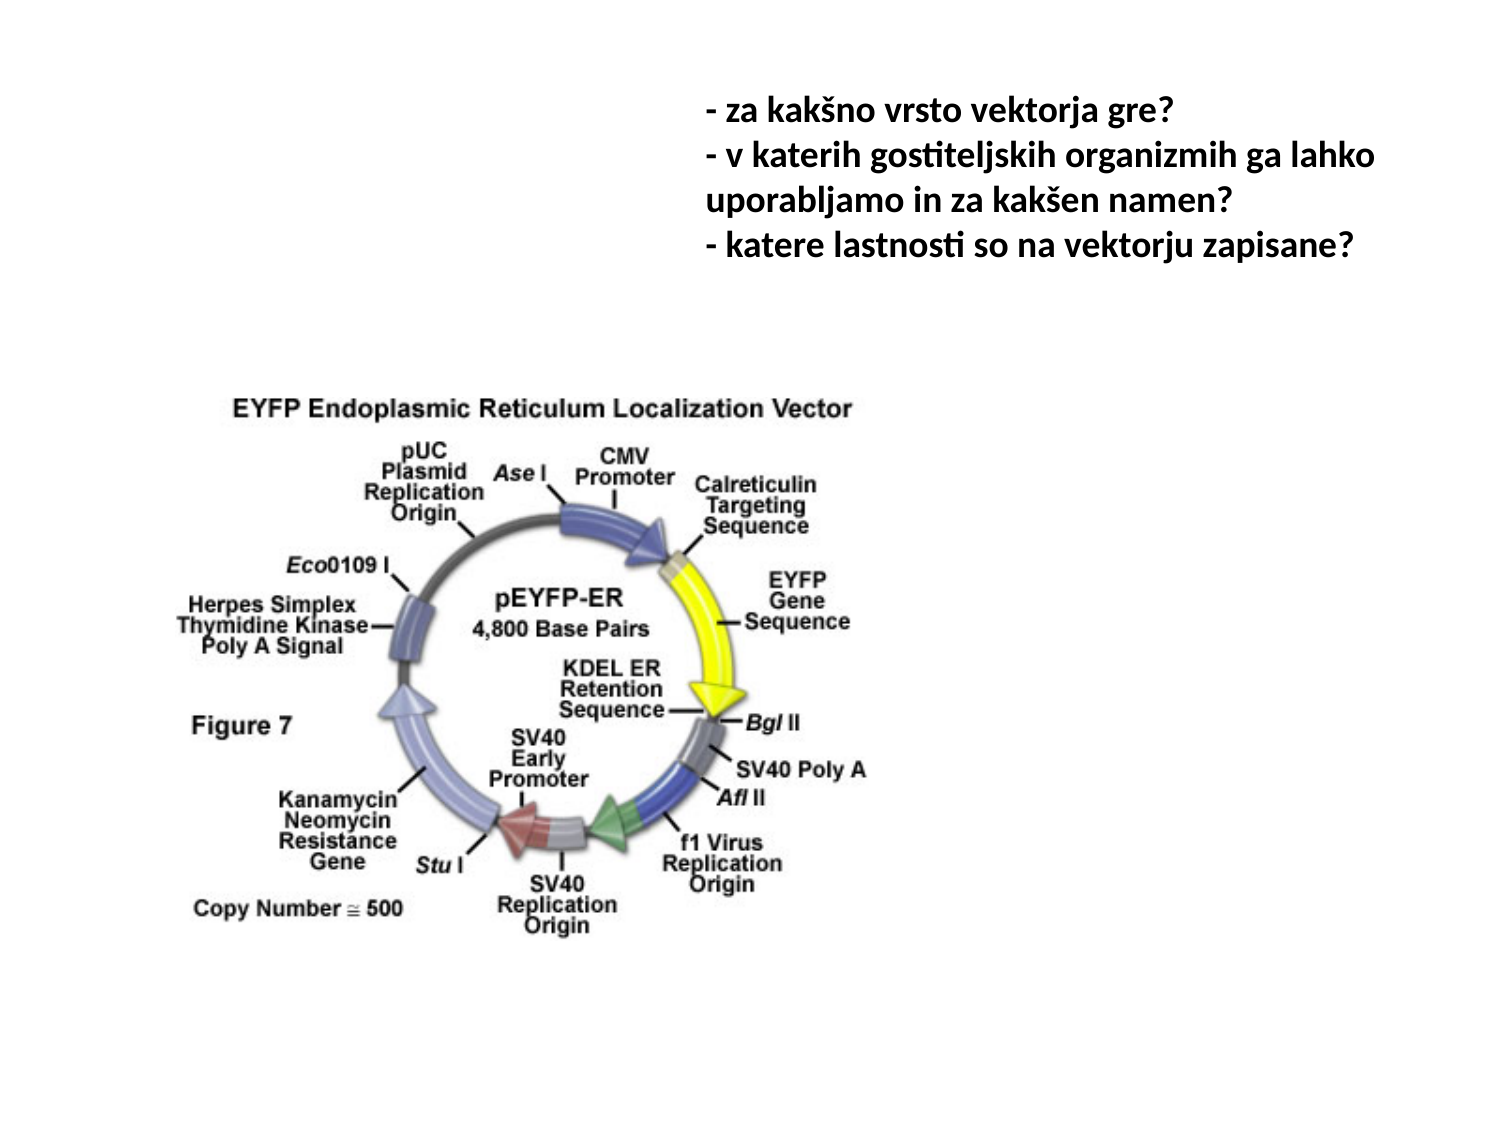

- za kakšno vrsto vektorja gre?
- v katerih gostiteljskih organizmih ga lahko uporabljamo in za kakšen namen?
- katere lastnosti so na vektorju zapisane?